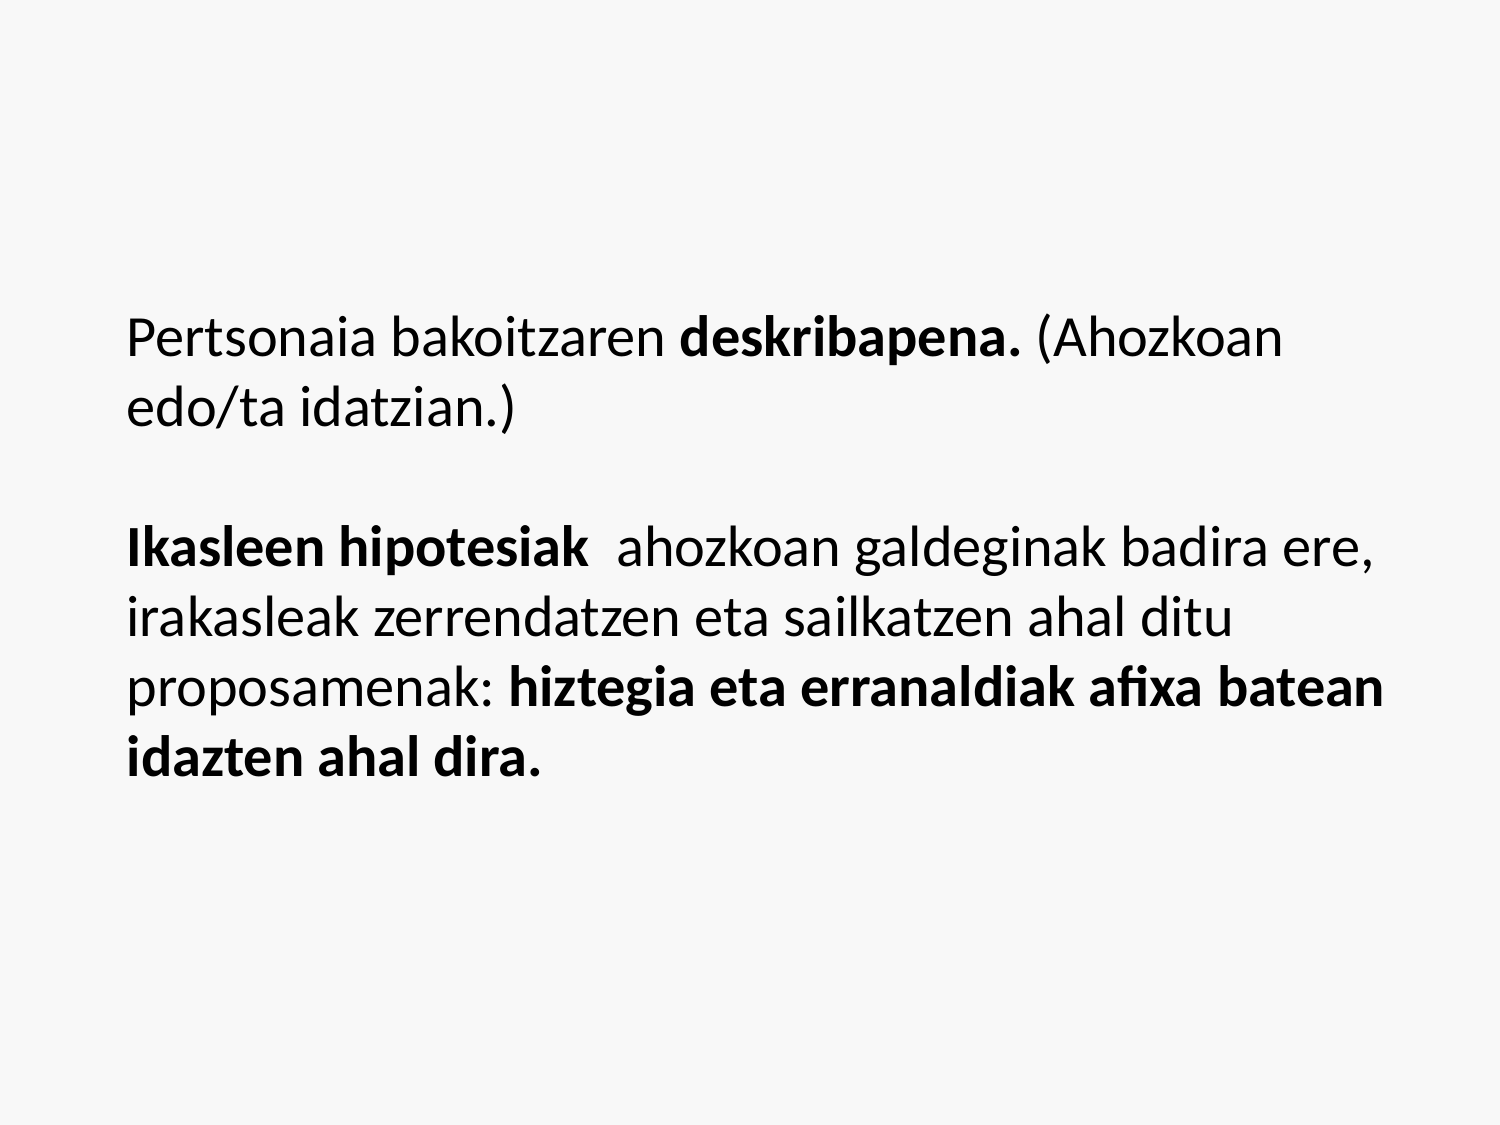

Pertsonaia bakoitzaren deskribapena. (Ahozkoan edo/ta idatzian.)
Ikasleen hipotesiak  ahozkoan galdeginak badira ere, irakasleak zerrendatzen eta sailkatzen ahal ditu proposamenak: hiztegia eta erranaldiak afixa batean idazten ahal dira.